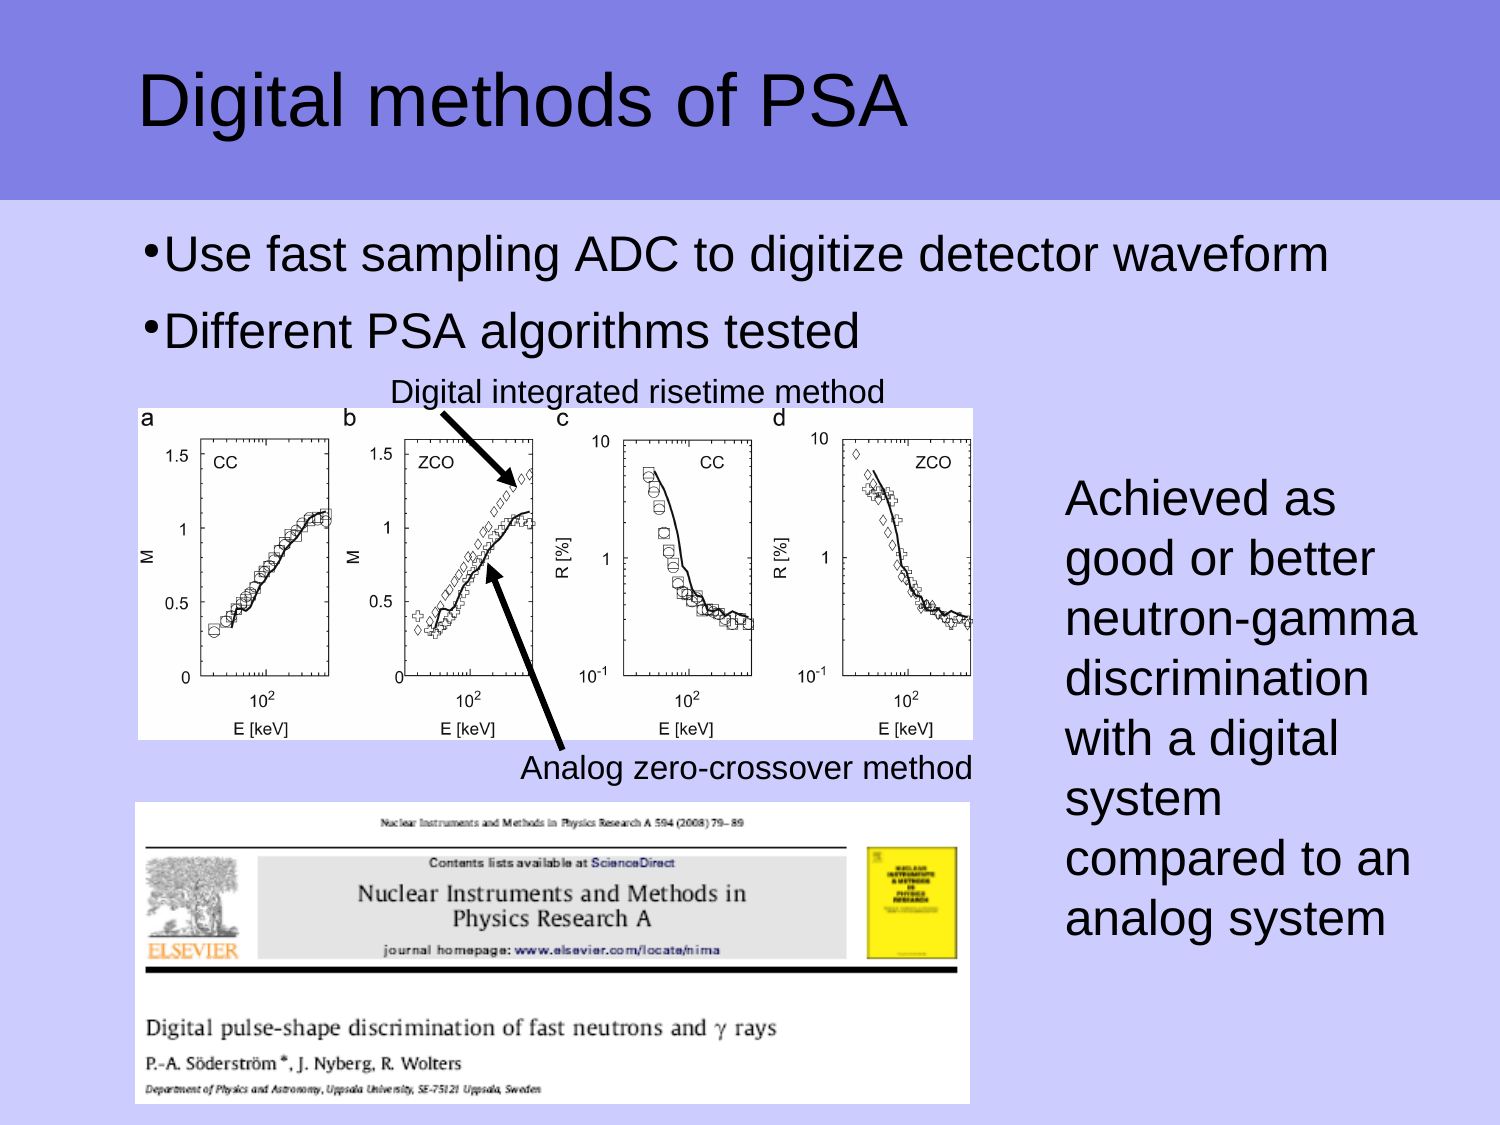

# Digital methods of PSA
Use fast sampling ADC to digitize detector waveform
Different PSA algorithms tested
Digital integrated risetime method
Achieved as good or better neutron-gamma discrimination with a digital system compared to an analog system
Analog zero-crossover method